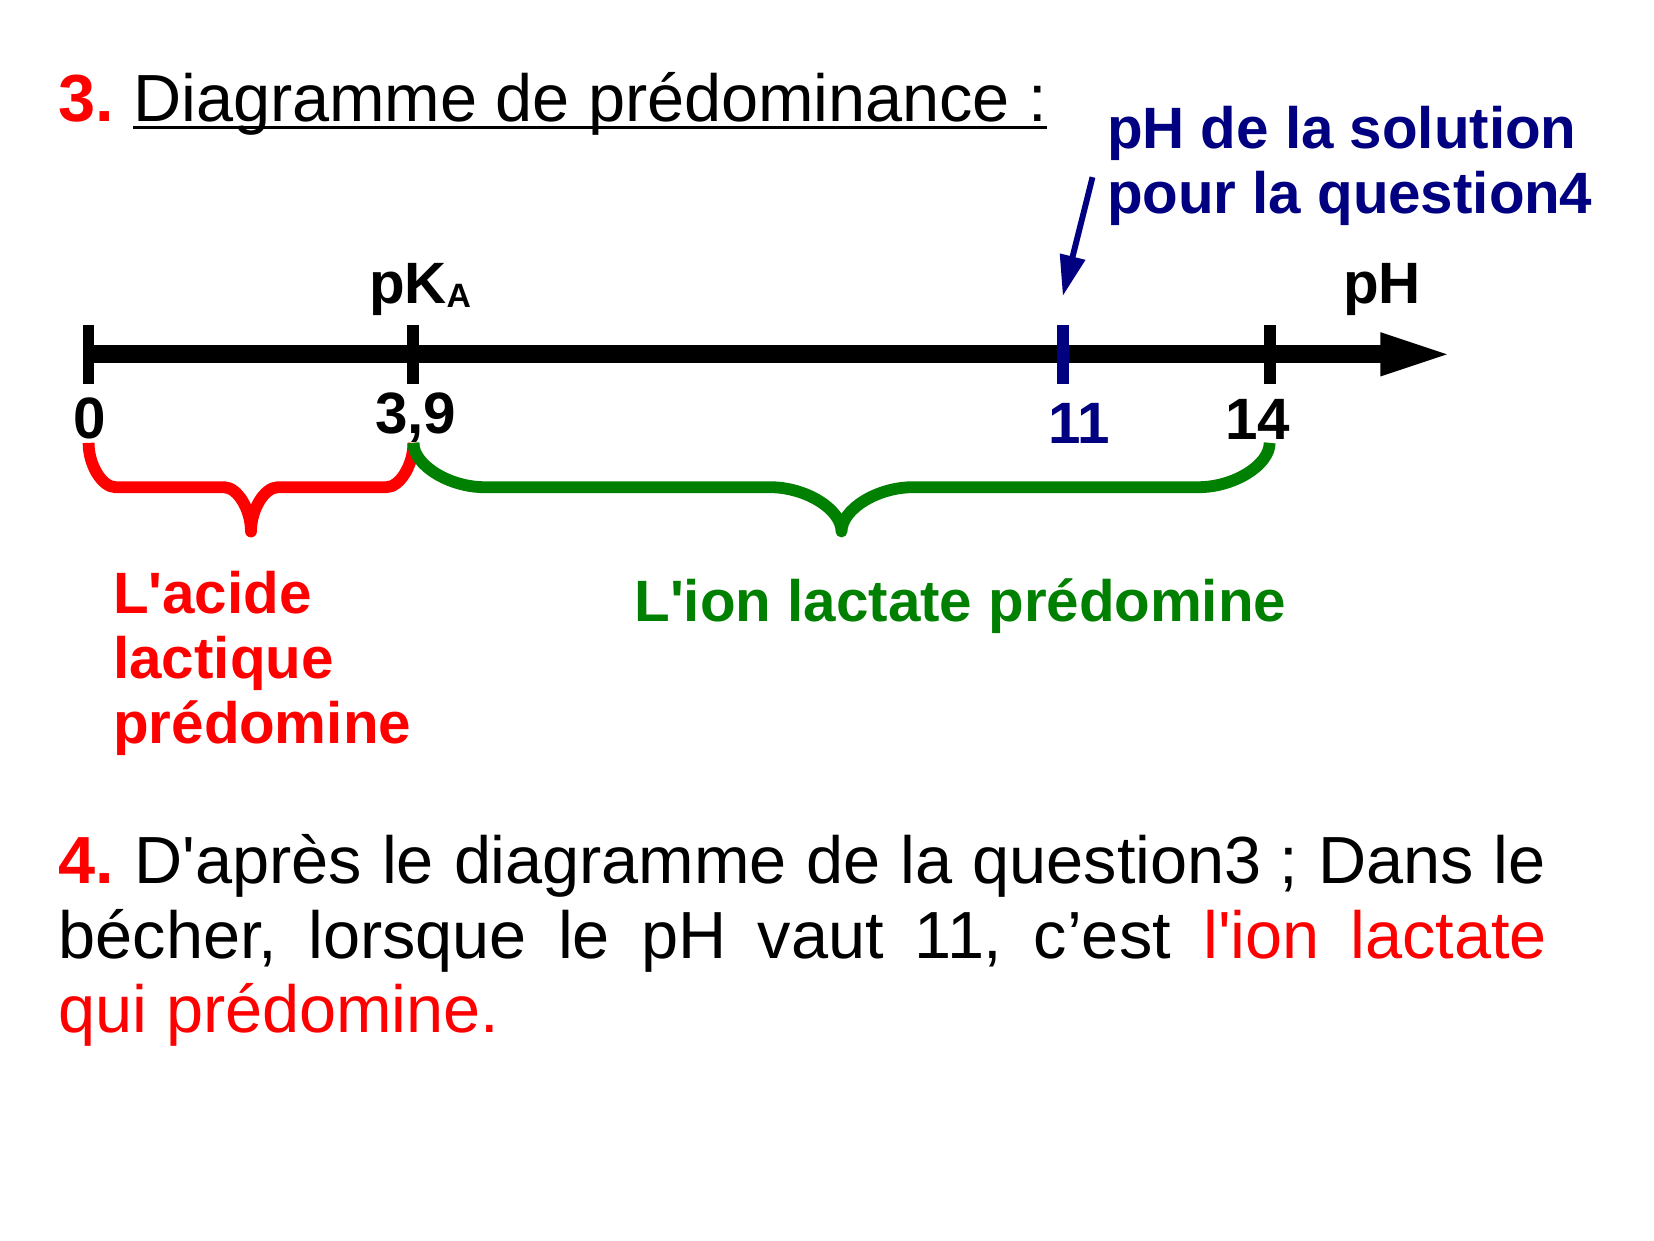

# 3. Diagramme de prédominance :
pH de la solution pour la question4
pKA
pH
3,9
0
14
11
L'acide lactique prédomine
L'ion lactate prédomine
4. D'après le diagramme de la question3 ; Dans le bécher, lorsque le pH vaut 11, c’est l'ion lactate qui prédomine.